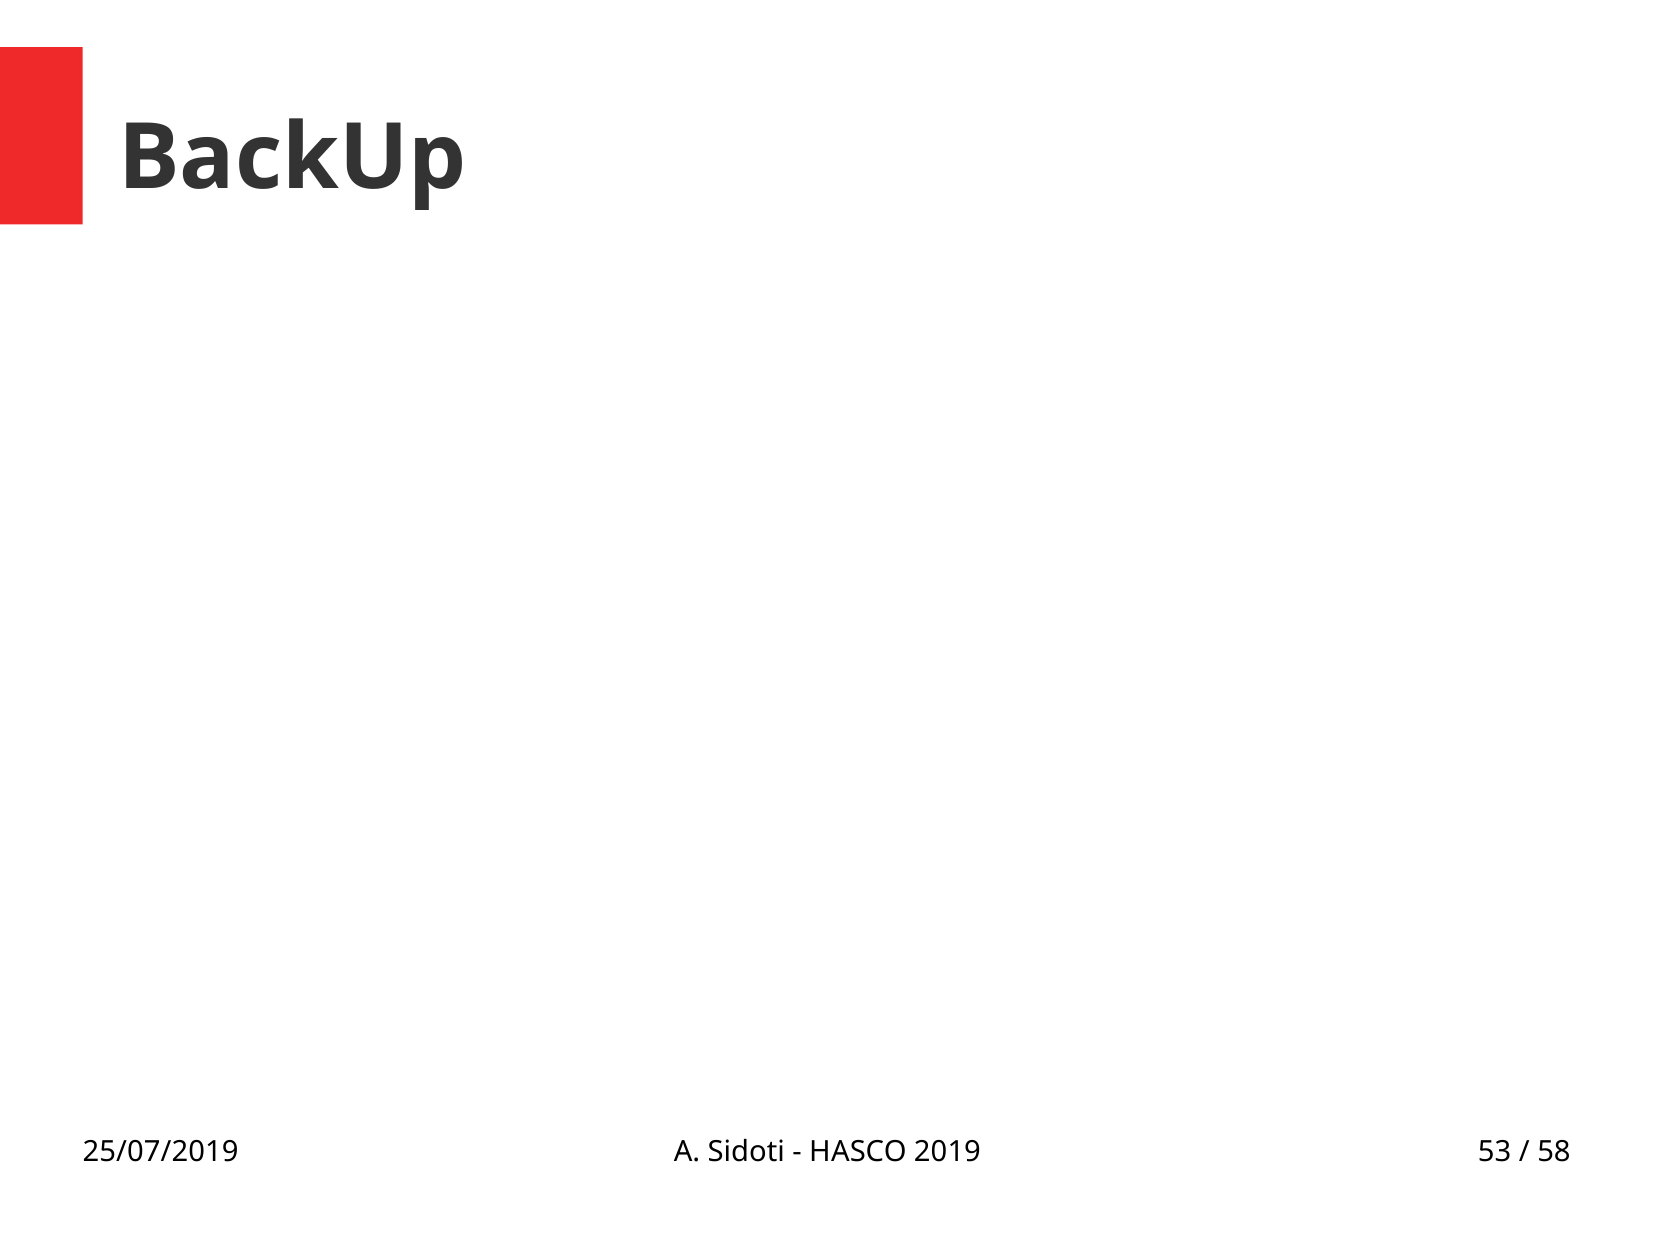

# BackUp
25/07/2019
A. Sidoti - HASCO 2019
53